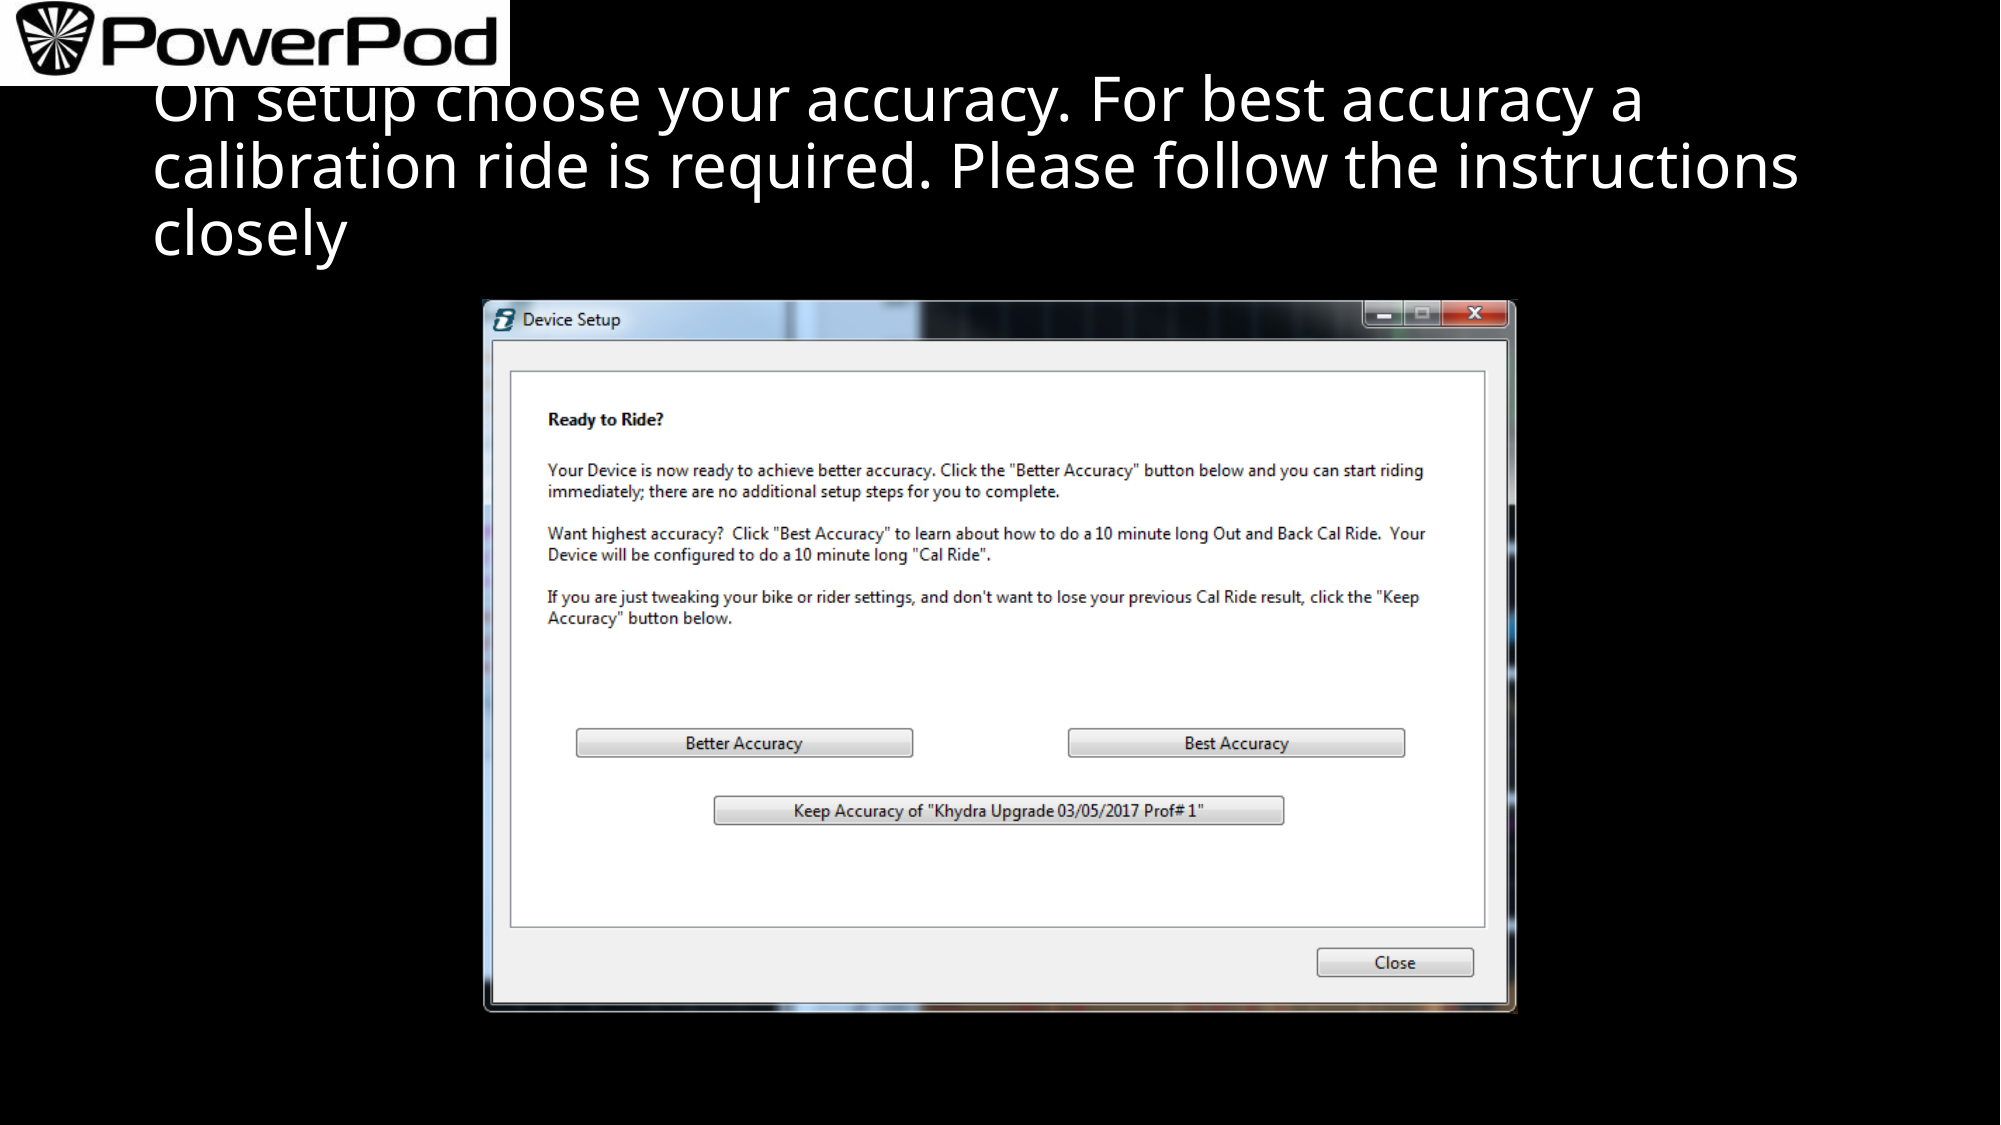

# On setup choose your accuracy. For best accuracy a calibration ride is required. Please follow the instructions closely